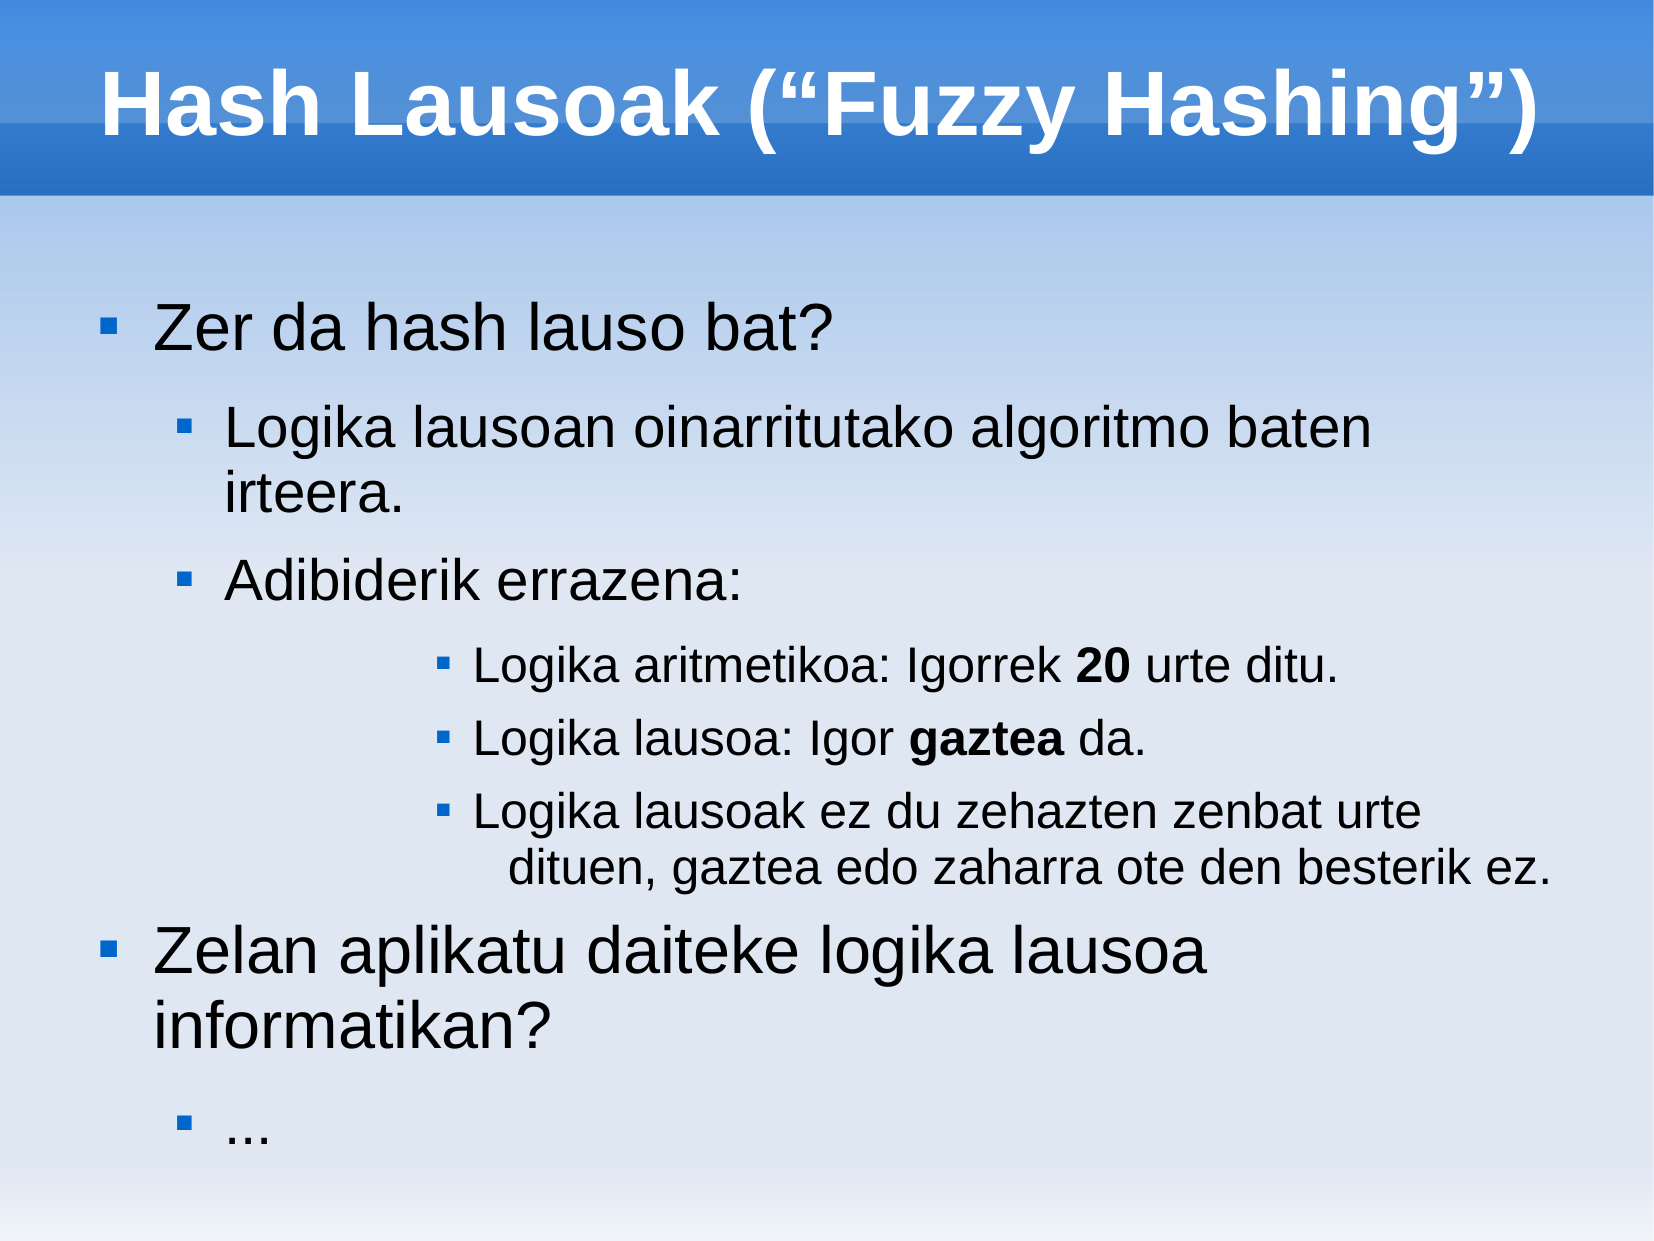

# Hash Lausoak (“Fuzzy Hashing”)
Zer da hash lauso bat?
Logika lausoan oinarritutako algoritmo baten irteera.
Adibiderik errazena:
Logika aritmetikoa: Igorrek 20 urte ditu.
Logika lausoa: Igor gaztea da.
Logika lausoak ez du zehazten zenbat urte dituen, gaztea edo zaharra ote den besterik ez.
Zelan aplikatu daiteke logika lausoa informatikan?
...